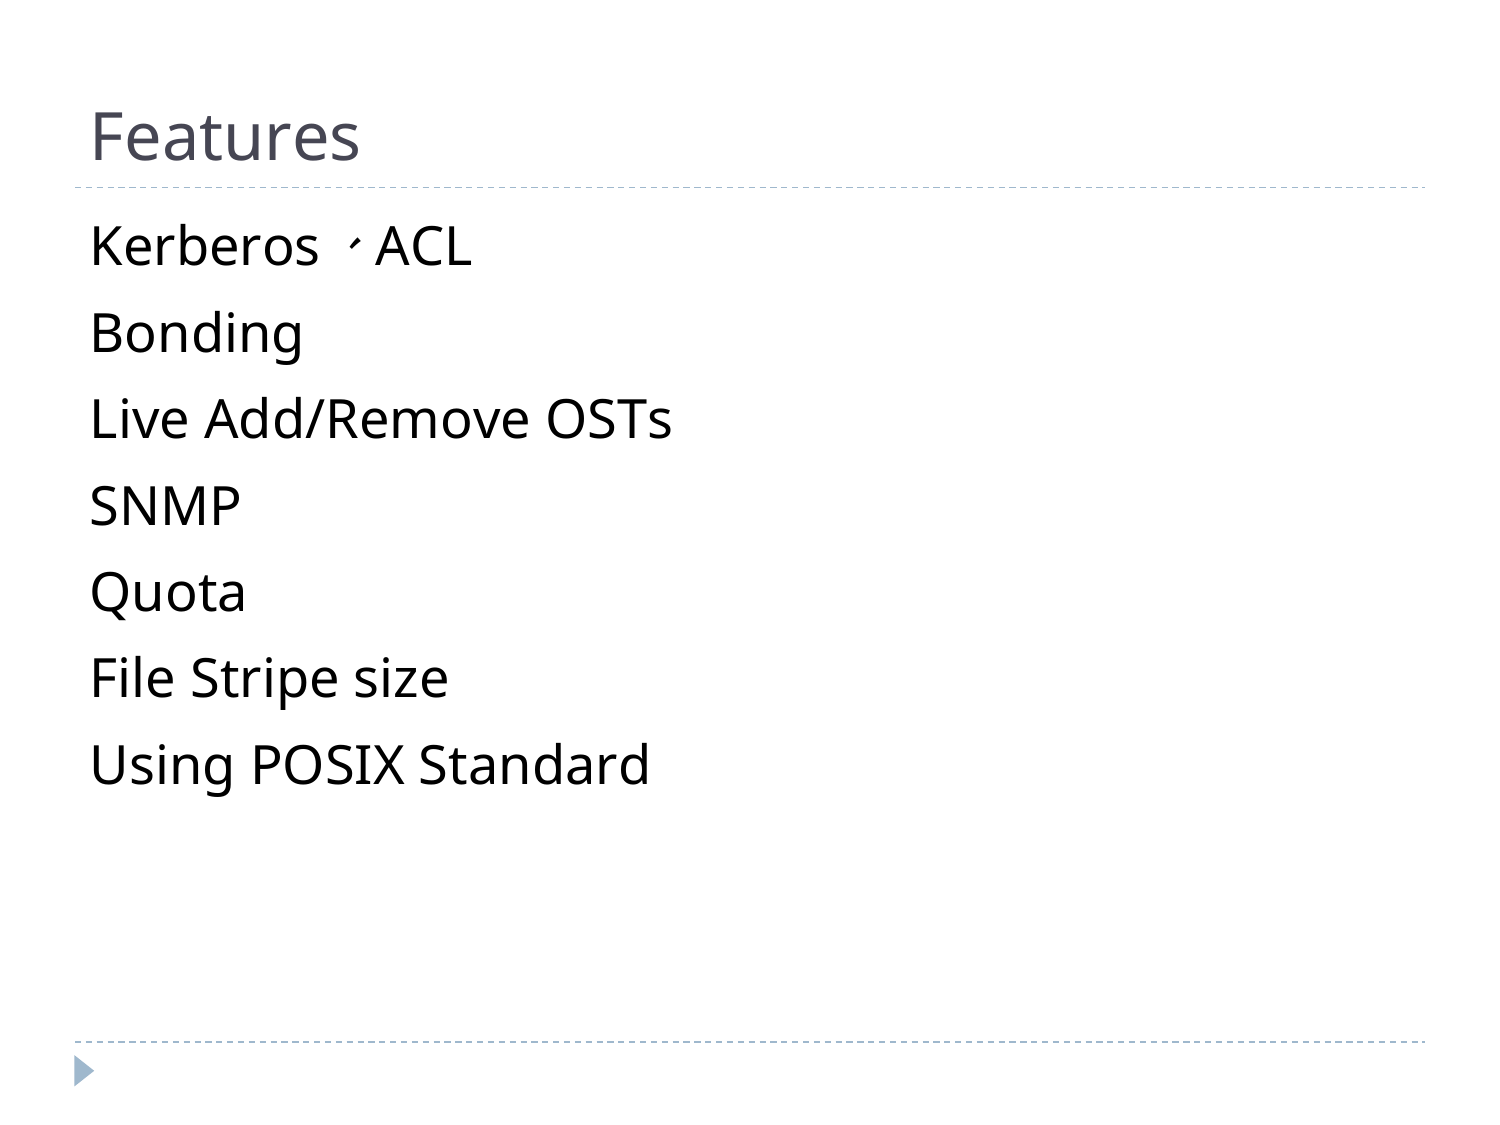

# Features
Kerberos、ACL
Bonding
Live Add/Remove OSTs
SNMP
Quota
File Stripe size
Using POSIX Standard